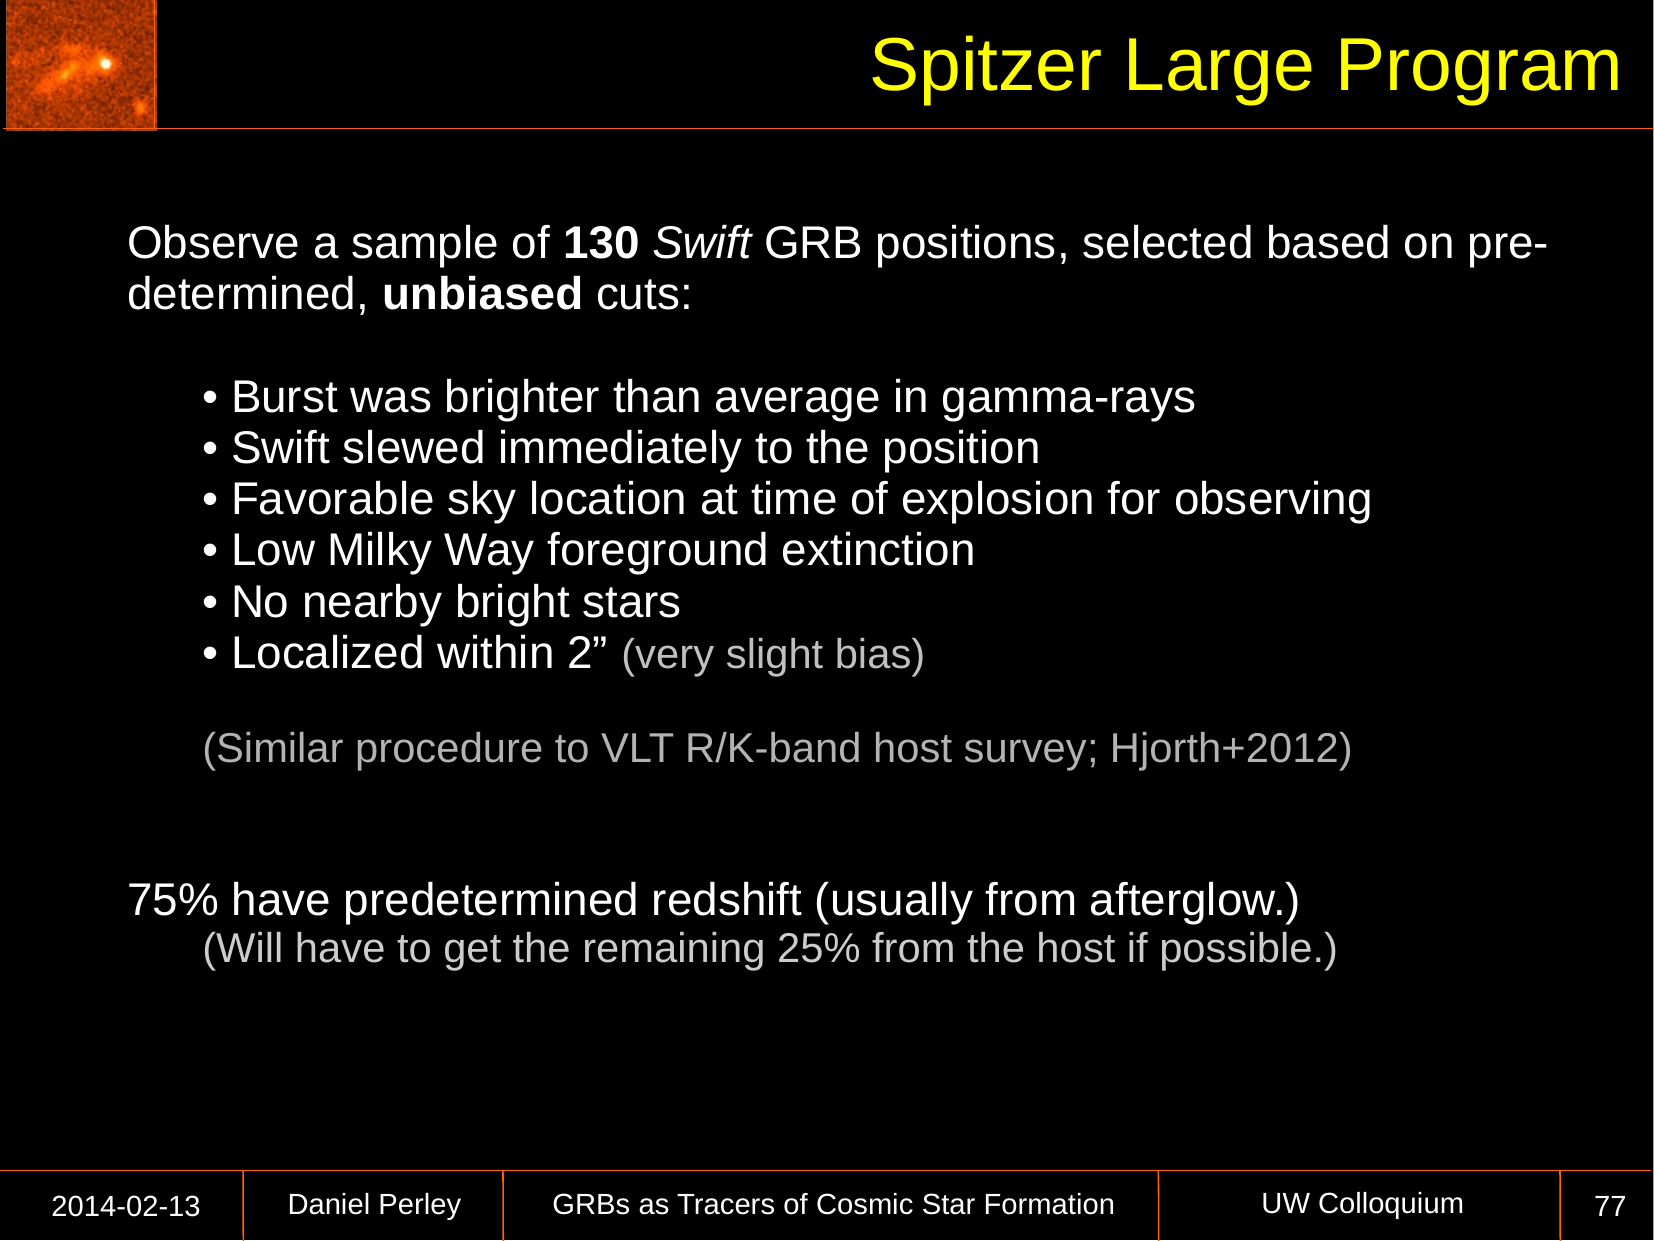

# Spitzer Large Program
Observe a sample of 130 Swift GRB positions, selected based on pre-determined, unbiased cuts:
	• Burst was brighter than average in gamma-rays
	• Swift slewed immediately to the position
	• Favorable sky location at time of explosion for observing
	• Low Milky Way foreground extinction
	• No nearby bright stars
	• Localized within 2” (very slight bias)
	(Similar procedure to VLT R/K-band host survey; Hjorth+2012)
75% have predetermined redshift (usually from afterglow.)
	(Will have to get the remaining 25% from the host if possible.)
2014-02-13
77